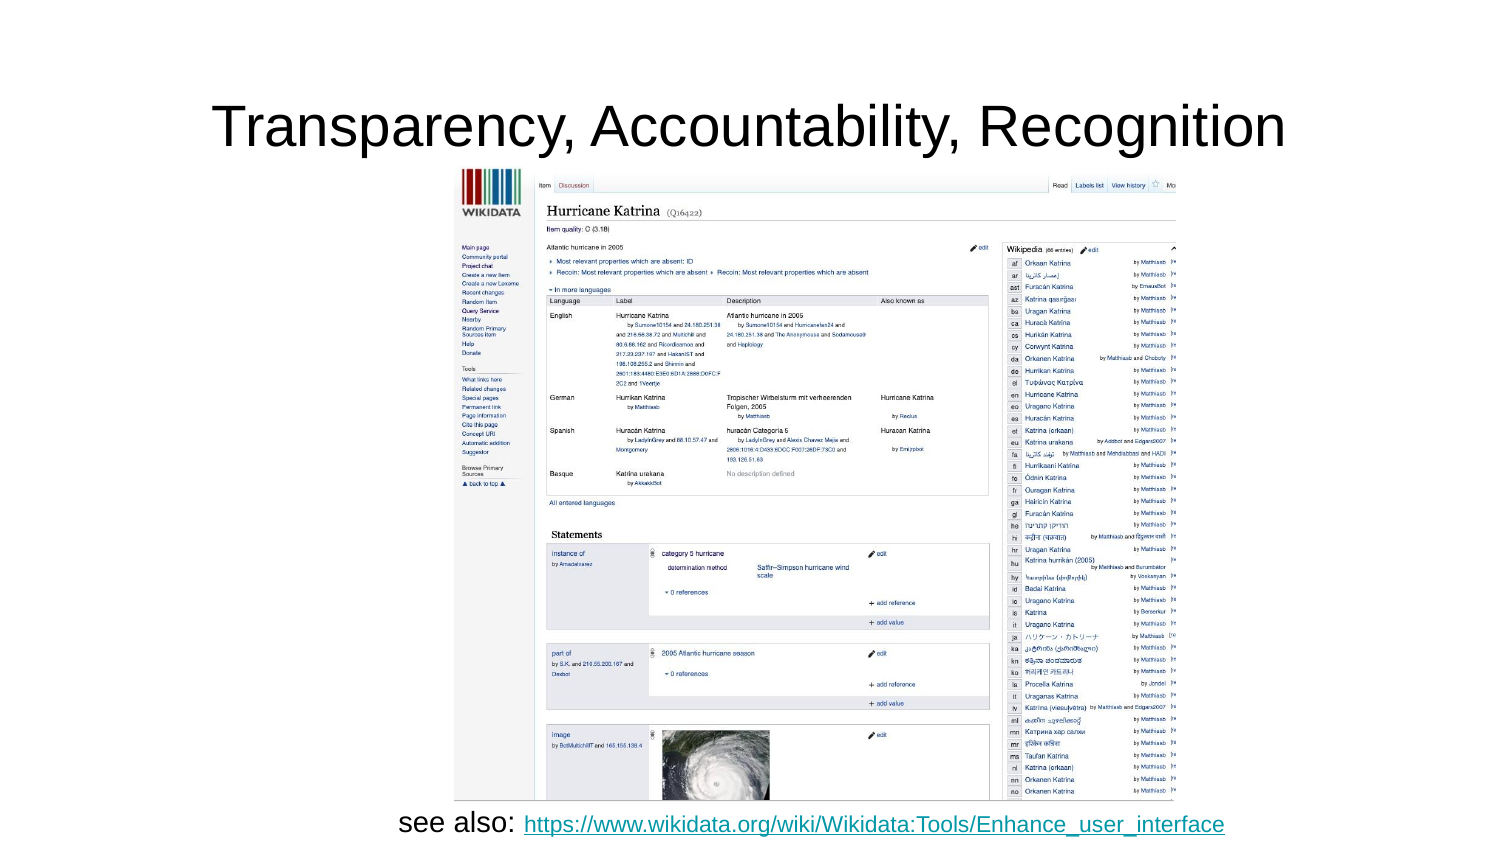

# Transparency, Accountability, Recognition
see also: https://www.wikidata.org/wiki/Wikidata:Tools/Enhance_user_interface